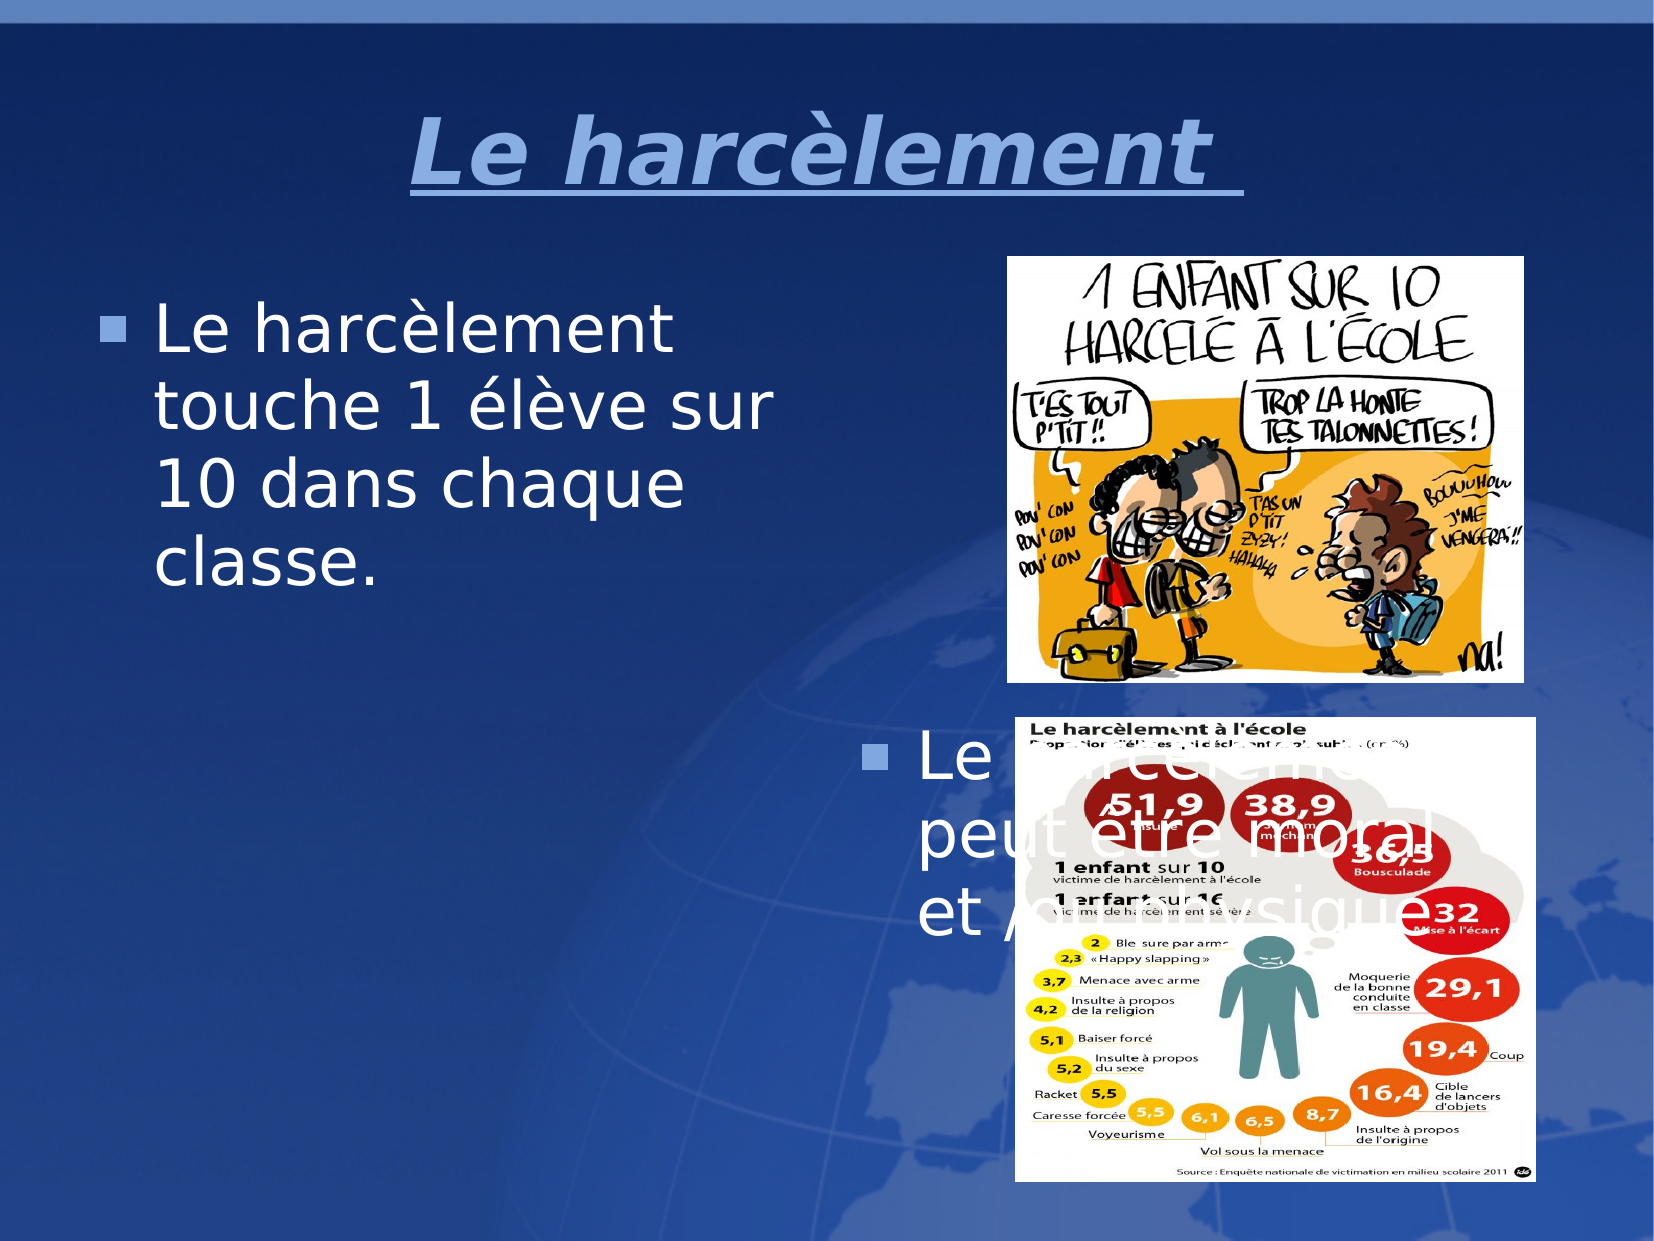

# Le harcèlement
Le harcèlement touche 1 élève sur 10 dans chaque classe.
Le harcèlement peut être moral et /ou physique